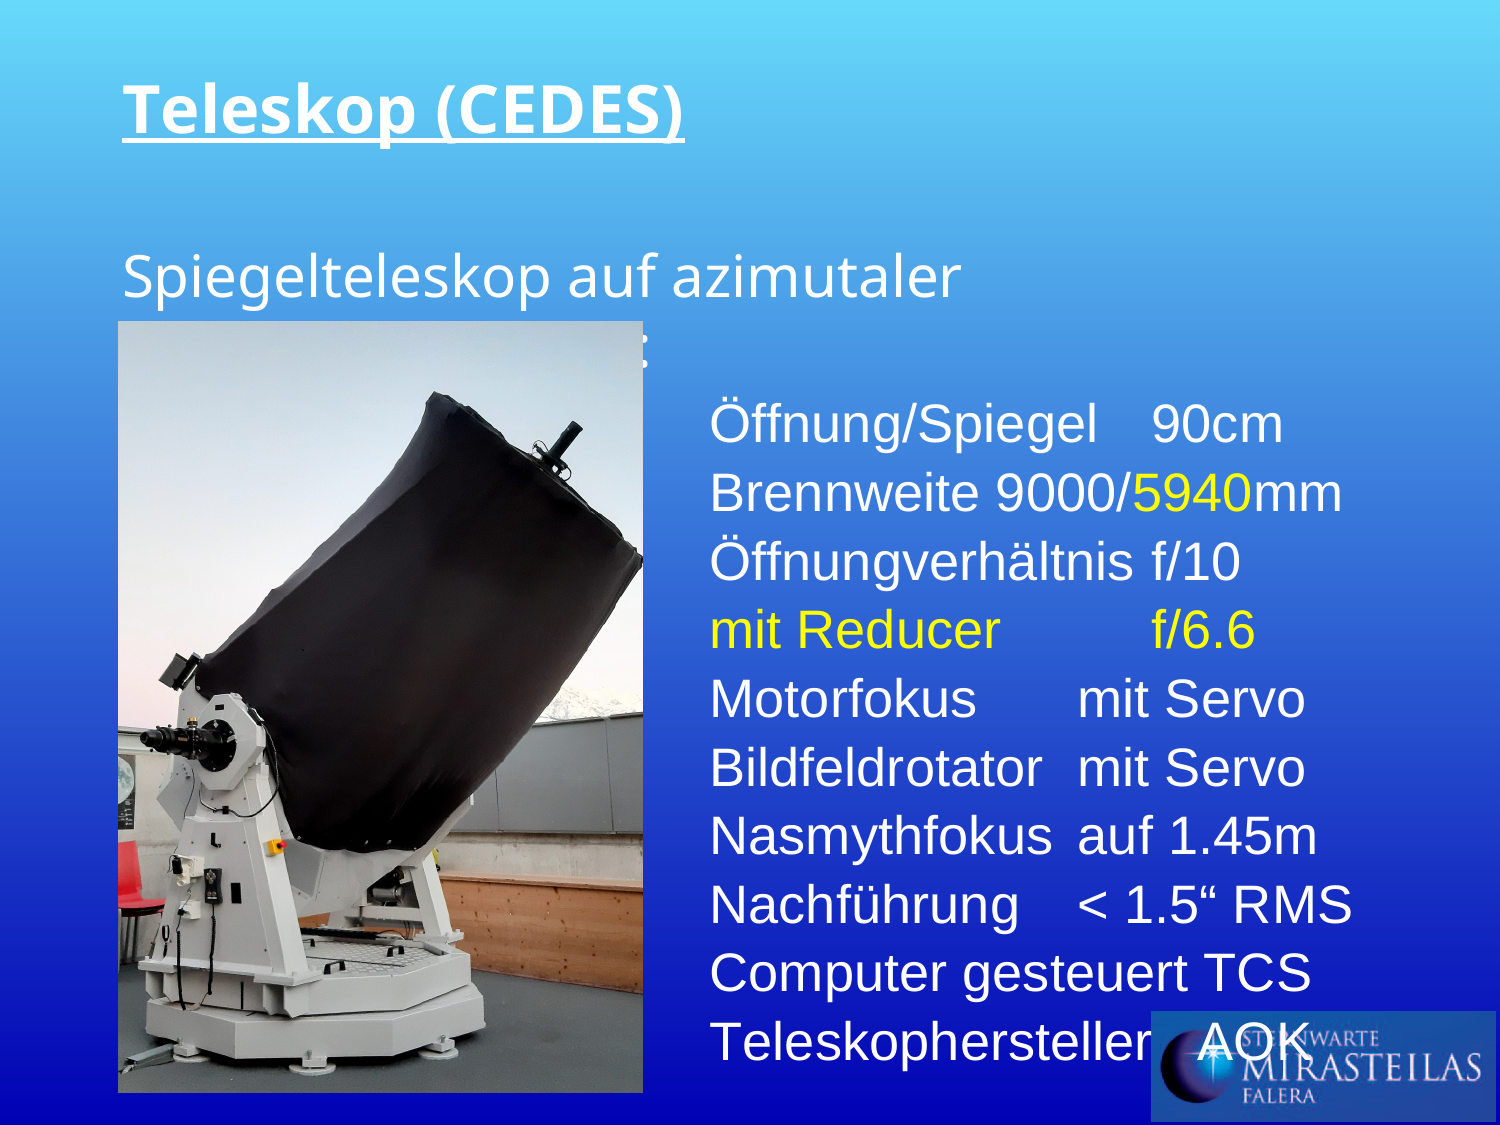

Teleskop (CEDES)
Spiegelteleskop auf azimutaler Gabelmontierung:
									Öffnung/Spiegel	90cm
									Brennweite 9000/5940mm
									Öffnungverhältnis	f/10
									mit Reducer			f/6.6
									Motorfokus 		mit Servo
									Bildfeldrotator 	mit Servo
									Nasmythfokus	auf 1.45m
									Nachführung	< 1.5“ RMS
									Computer gesteuert TCS
									Teleskophersteller AOK